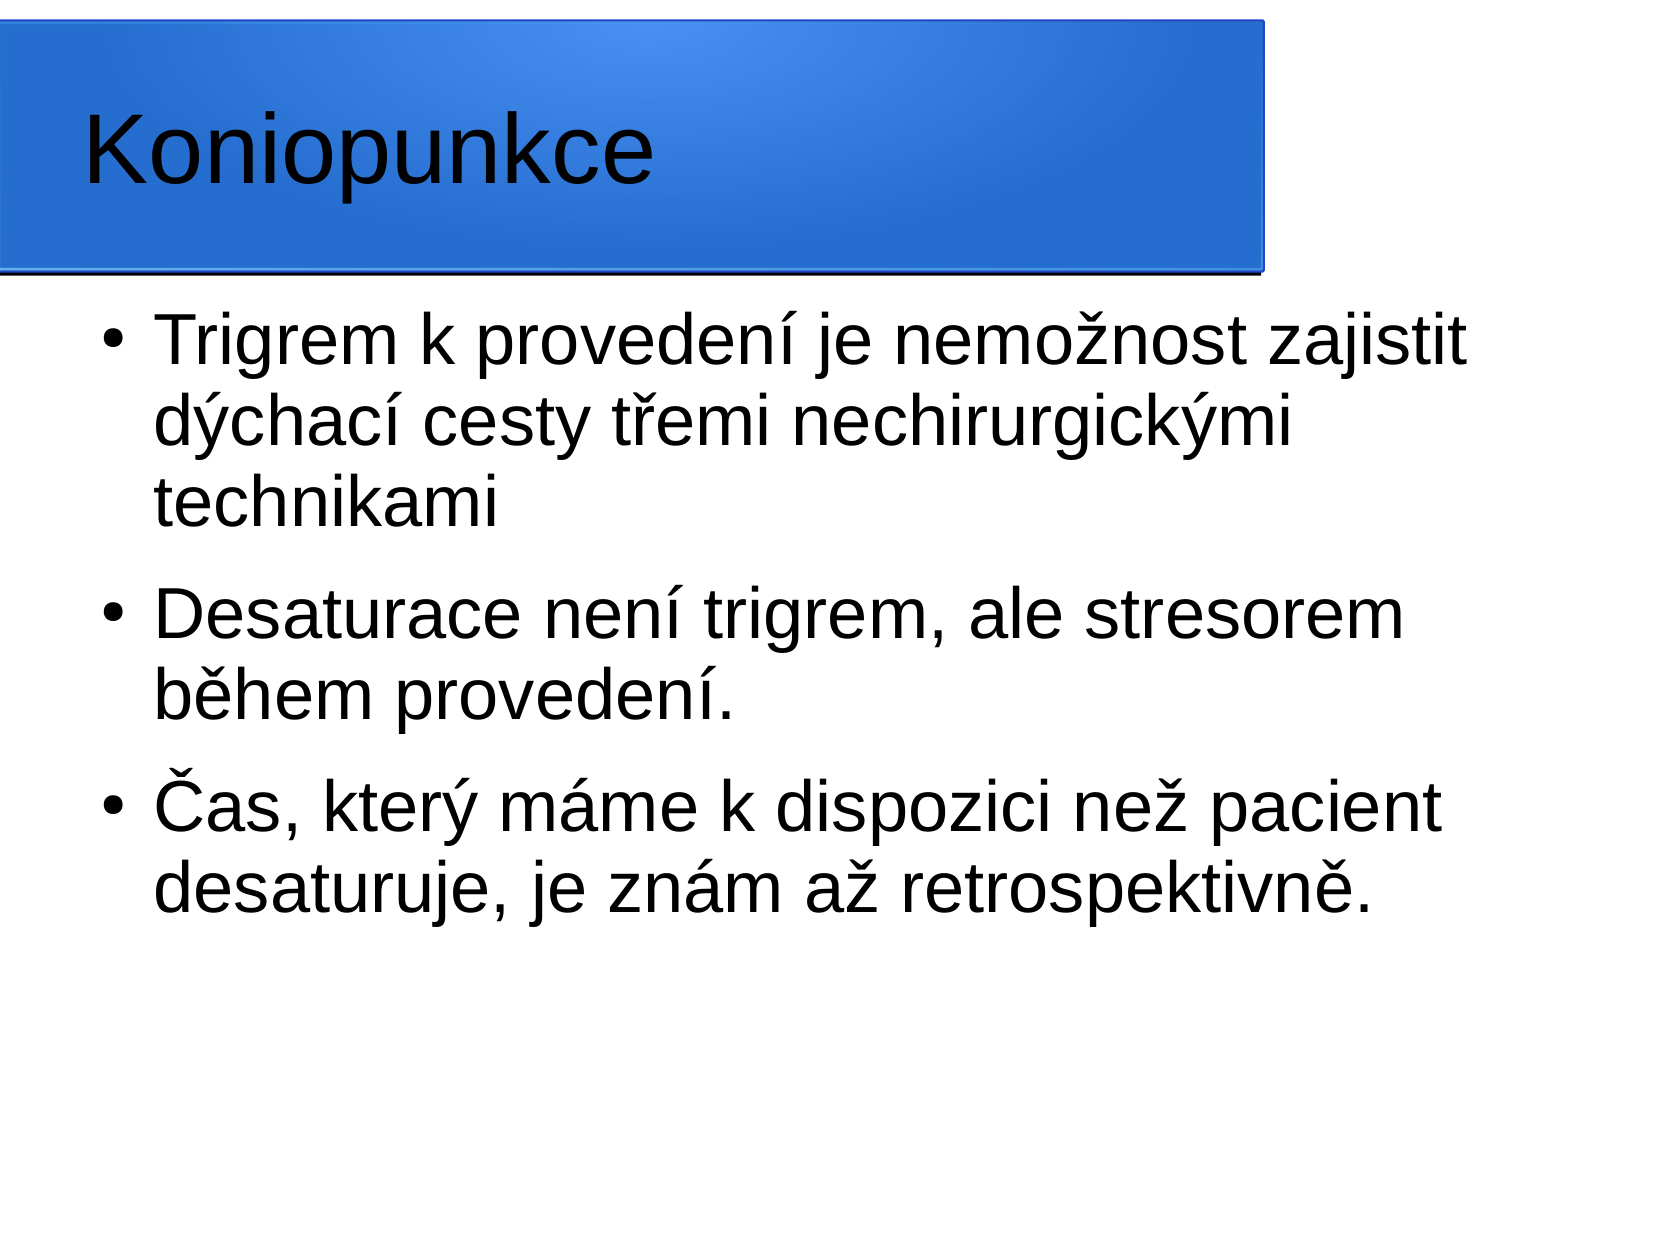

# Koniopunkce
Trigrem k provedení je nemožnost zajistit dýchací cesty třemi nechirurgickými technikami
Desaturace není trigrem, ale stresorem během provedení.
Čas, který máme k dispozici než pacient desaturuje, je znám až retrospektivně.